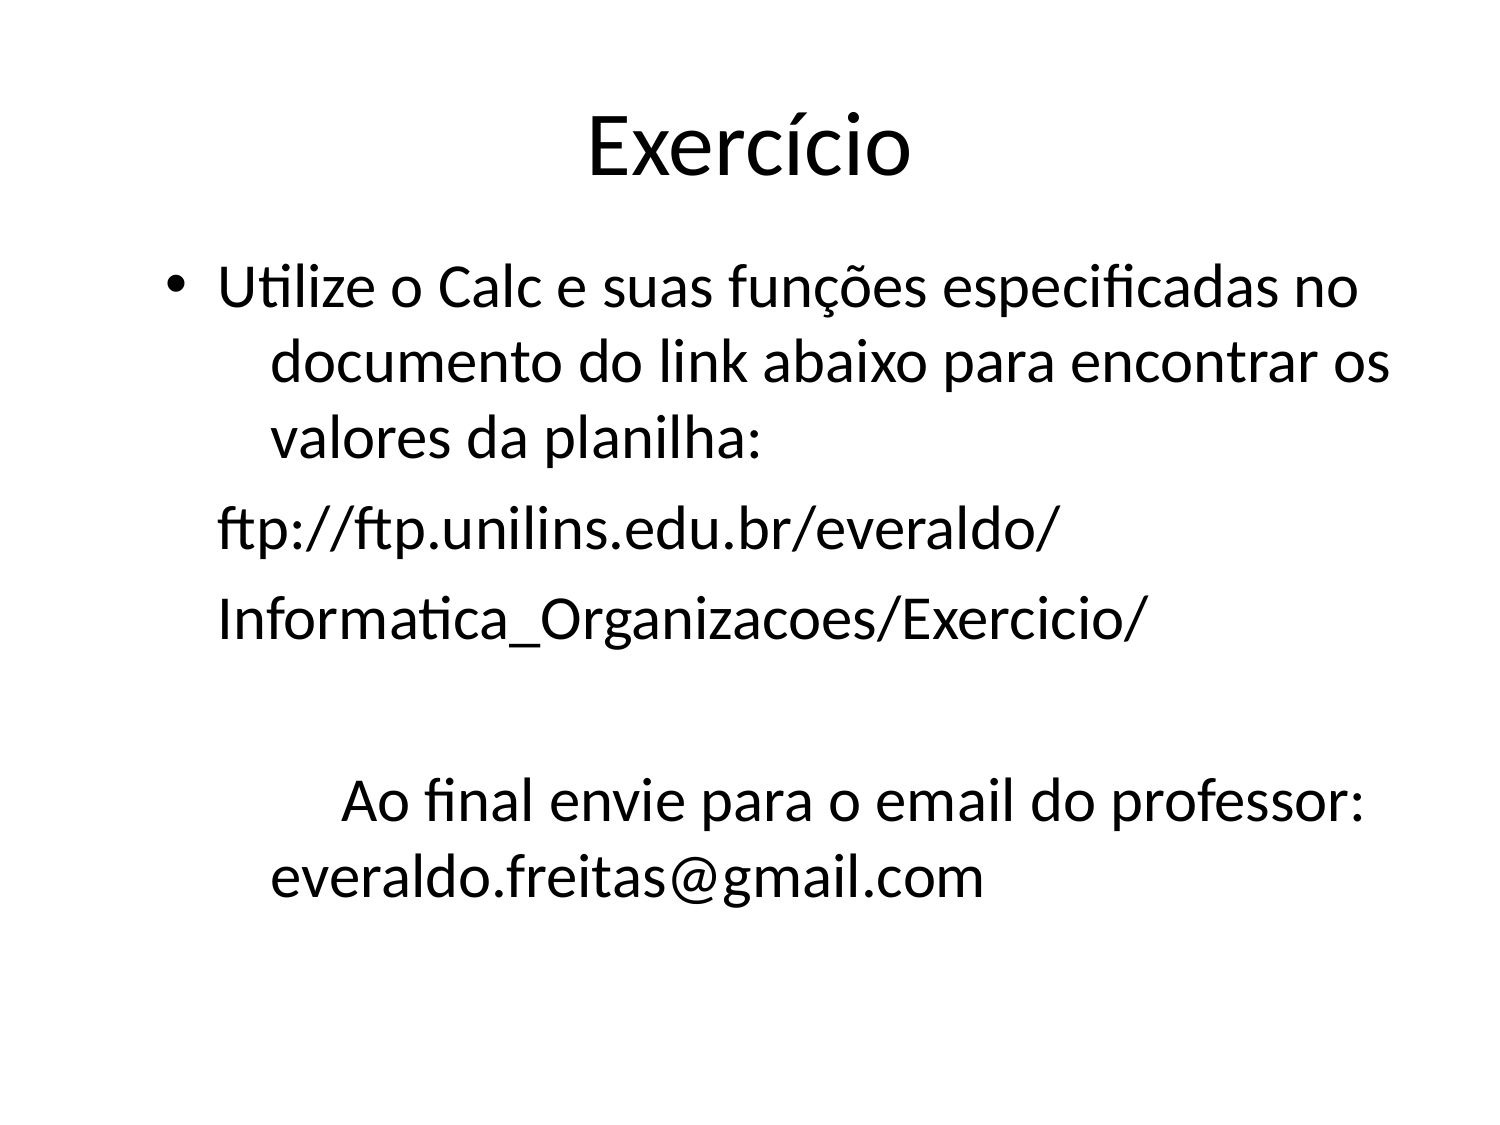

# Exercício
Utilize o Calc e suas funções especificadas no documento do link abaixo para encontrar os valores da planilha:
ftp://ftp.unilins.edu.br/everaldo/
Informatica_Organizacoes/Exercicio/
	Ao final envie para o email do professor: everaldo.freitas@gmail.com